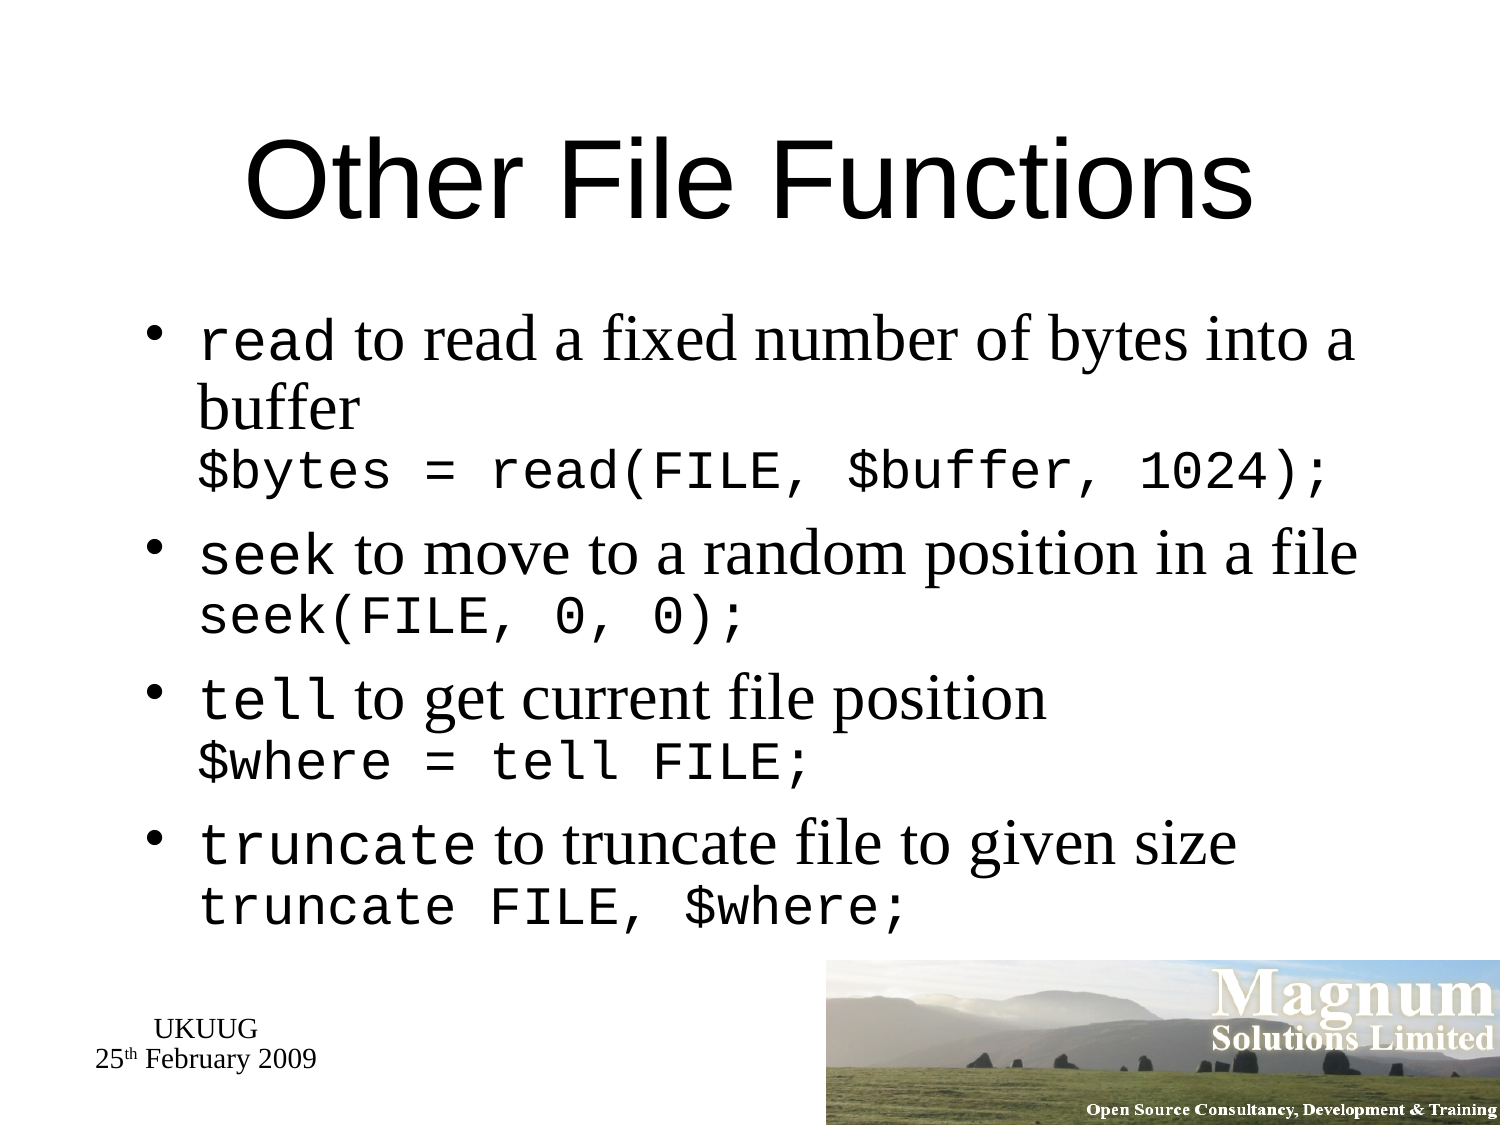

# Other File Functions
read to read a fixed number of bytes into a buffer
$bytes = read(FILE, $buffer, 1024);
seek to move to a random position in a file
seek(FILE, 0, 0);
tell to get current file position
$where = tell FILE;
truncate to truncate file to given size
truncate FILE, $where;
65